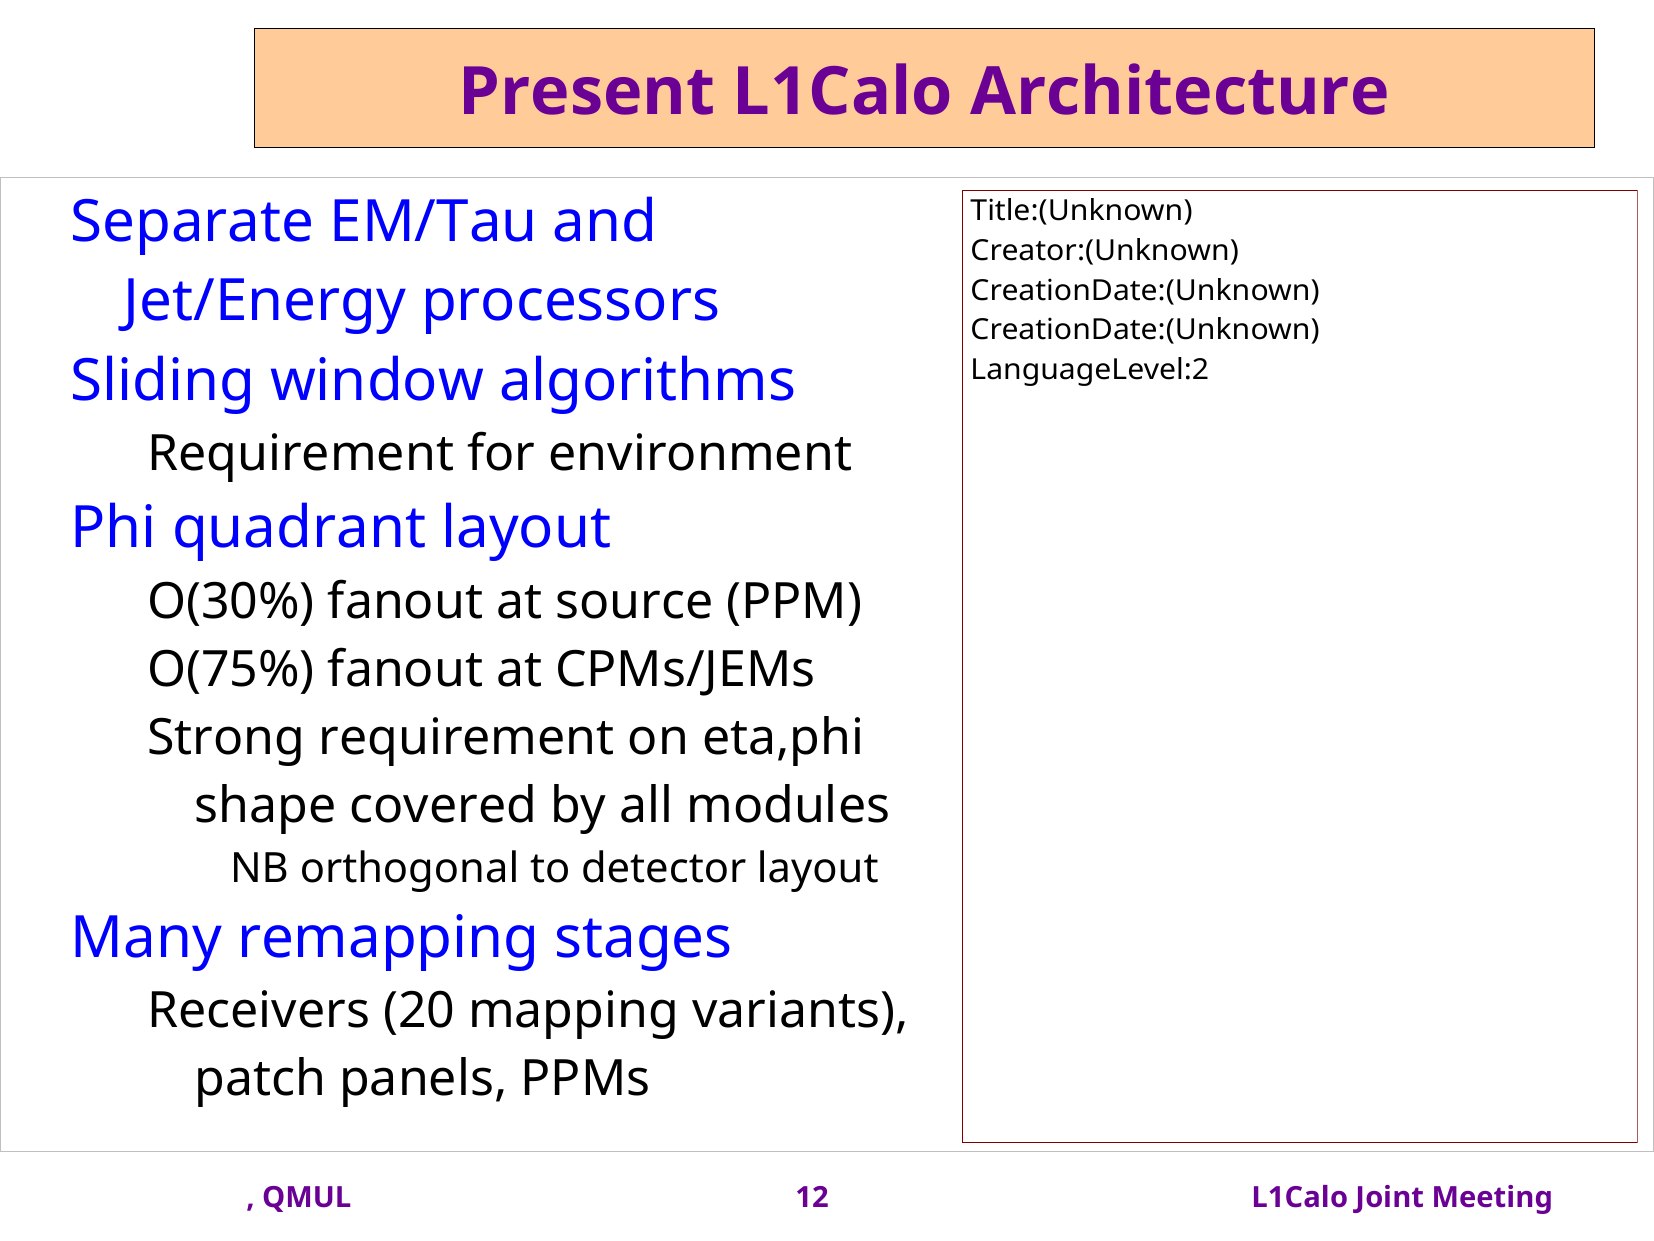

# Present L1Calo Architecture
Separate EM/Tau and Jet/Energy processors
Sliding window algorithms
Requirement for environment
Phi quadrant layout
O(30%) fanout at source (PPM)
O(75%) fanout at CPMs/JEMs
Strong requirement on eta,phi shape covered by all modules
NB orthogonal to detector layout
Many remapping stages
Receivers (20 mapping variants), patch panels, PPMs